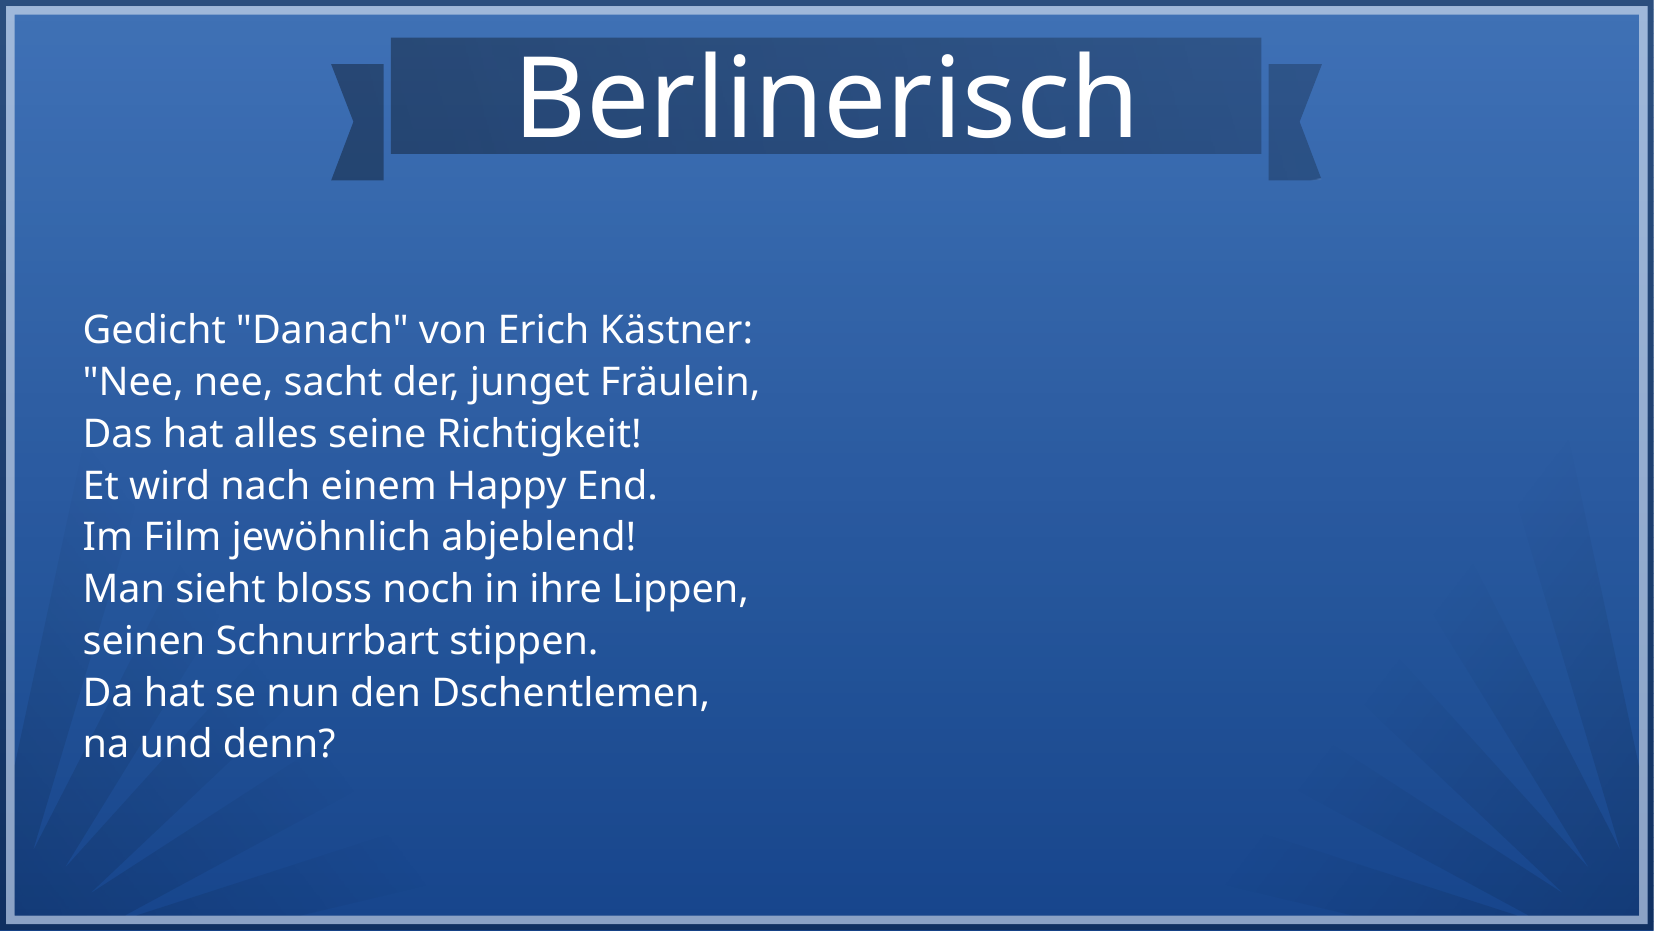

# Berlinerisch
Gedicht "Danach" von Erich Kästner:
"Nee, nee, sacht der, junget Fräulein,
Das hat alles seine Richtigkeit!
Et wird nach einem Happy End.
Im Film jewöhnlich abjeblend!
Man sieht bloss noch in ihre Lippen,
seinen Schnurrbart stippen.
Da hat se nun den Dschentlemen,
na und denn?